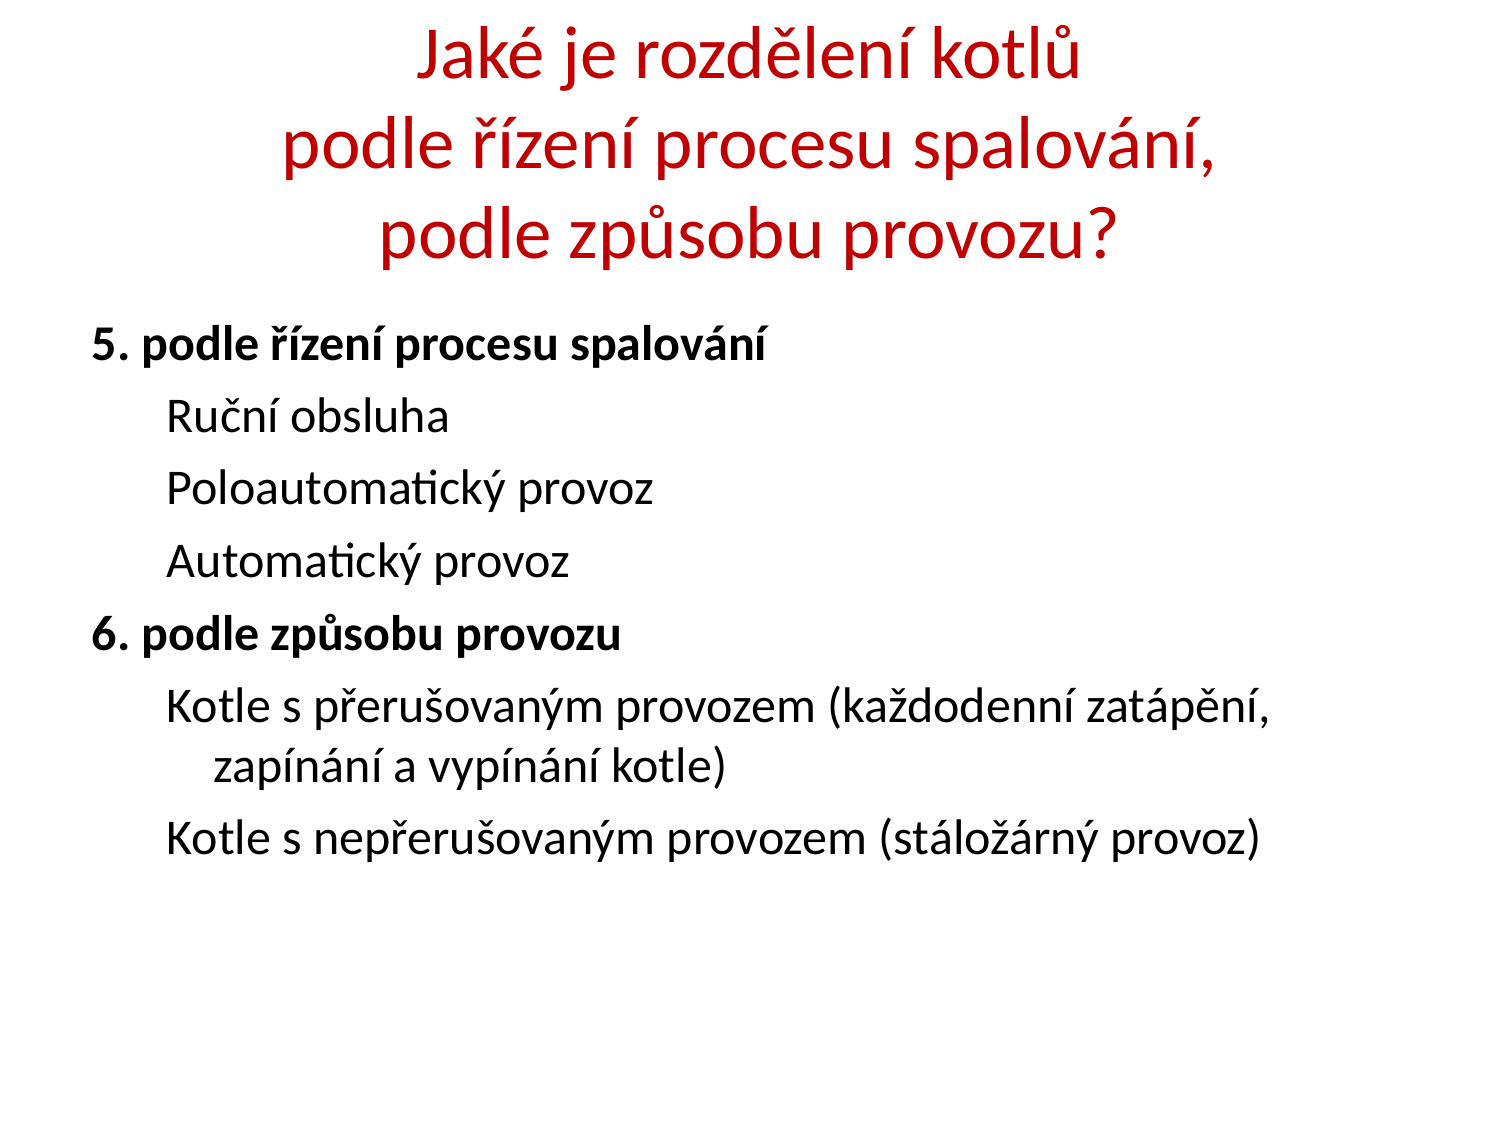

# Jaké je rozdělení kotlů podle řízení procesu spalování, podle způsobu provozu?
5. podle řízení procesu spalování
Ruční obsluha
Poloautomatický provoz
Automatický provoz
6. podle způsobu provozu
Kotle s přerušovaným provozem (každodenní zatápění, zapínání a vypínání kotle)
Kotle s nepřerušovaným provozem (stáložárný provoz)